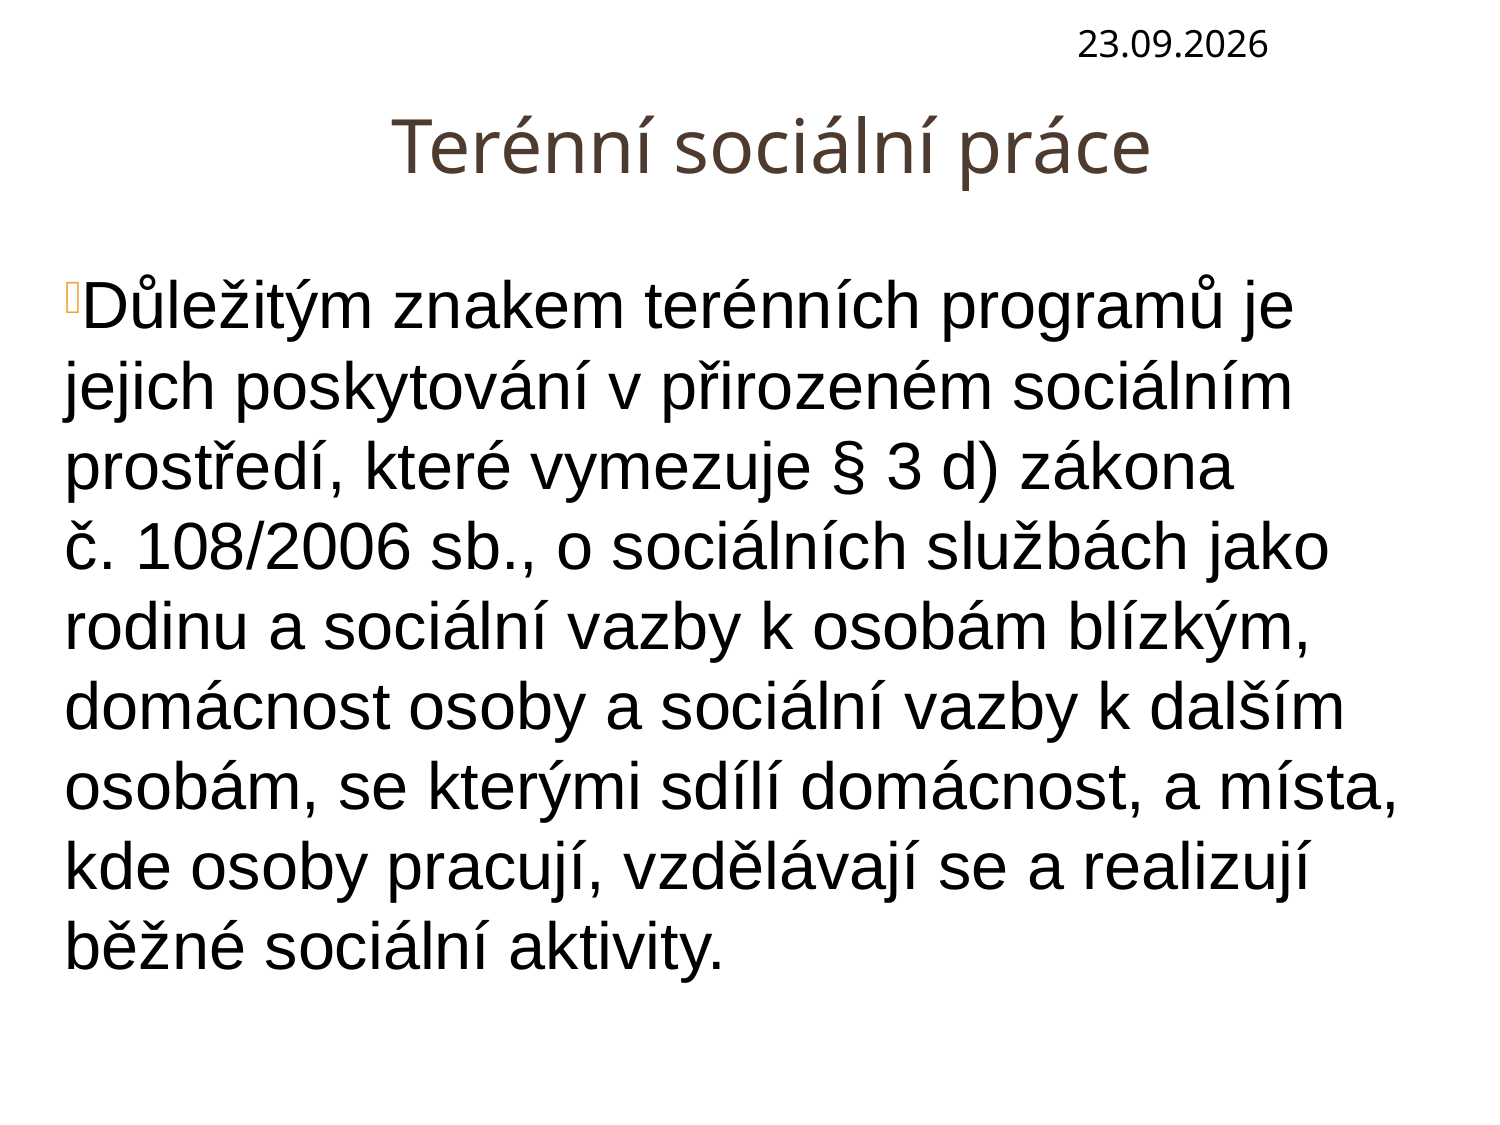

# Terénní sociální práce
Důležitým znakem terénních programů je jejich poskytování v přirozeném sociálním prostředí, které vymezuje § 3 d) zákona č. 108/2006 sb., o sociálních službách jako rodinu a sociální vazby k osobám blízkým, domácnost osoby a sociální vazby k dalším osobám, se kterými sdílí domácnost, a místa, kde osoby pracují, vzdělávají se a realizují běžné sociální aktivity.